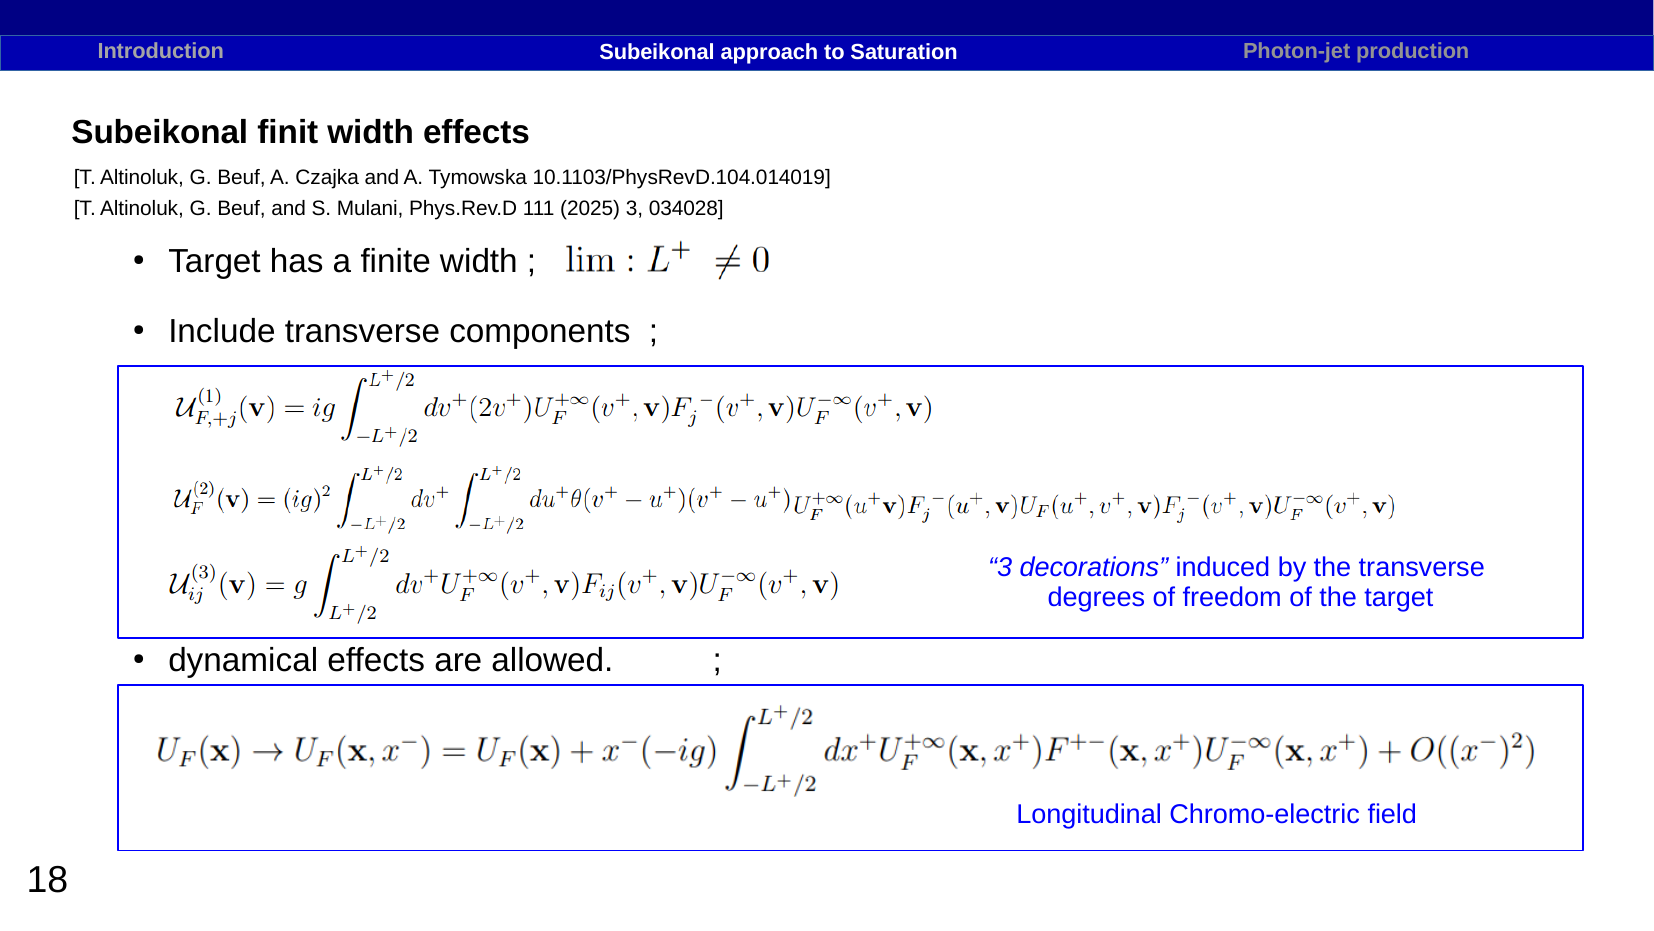

Introduction
Photon-jet production
Subeikonal approach to Saturation
 Subeikonal finit width effects
[T. Altinoluk, G. Beuf, A. Czajka and A. Tymowska 10.1103/PhysRevD.104.014019]
[T. Altinoluk, G. Beuf, and S. Mulani, Phys.Rev.D 111 (2025) 3, 034028]
Target has a finite width ;
Include transverse components ;
dynamical effects are allowed. 	 ;
“3 decorations” induced by the transverse
degrees of freedom of the target
Longitudinal Chromo-electric field